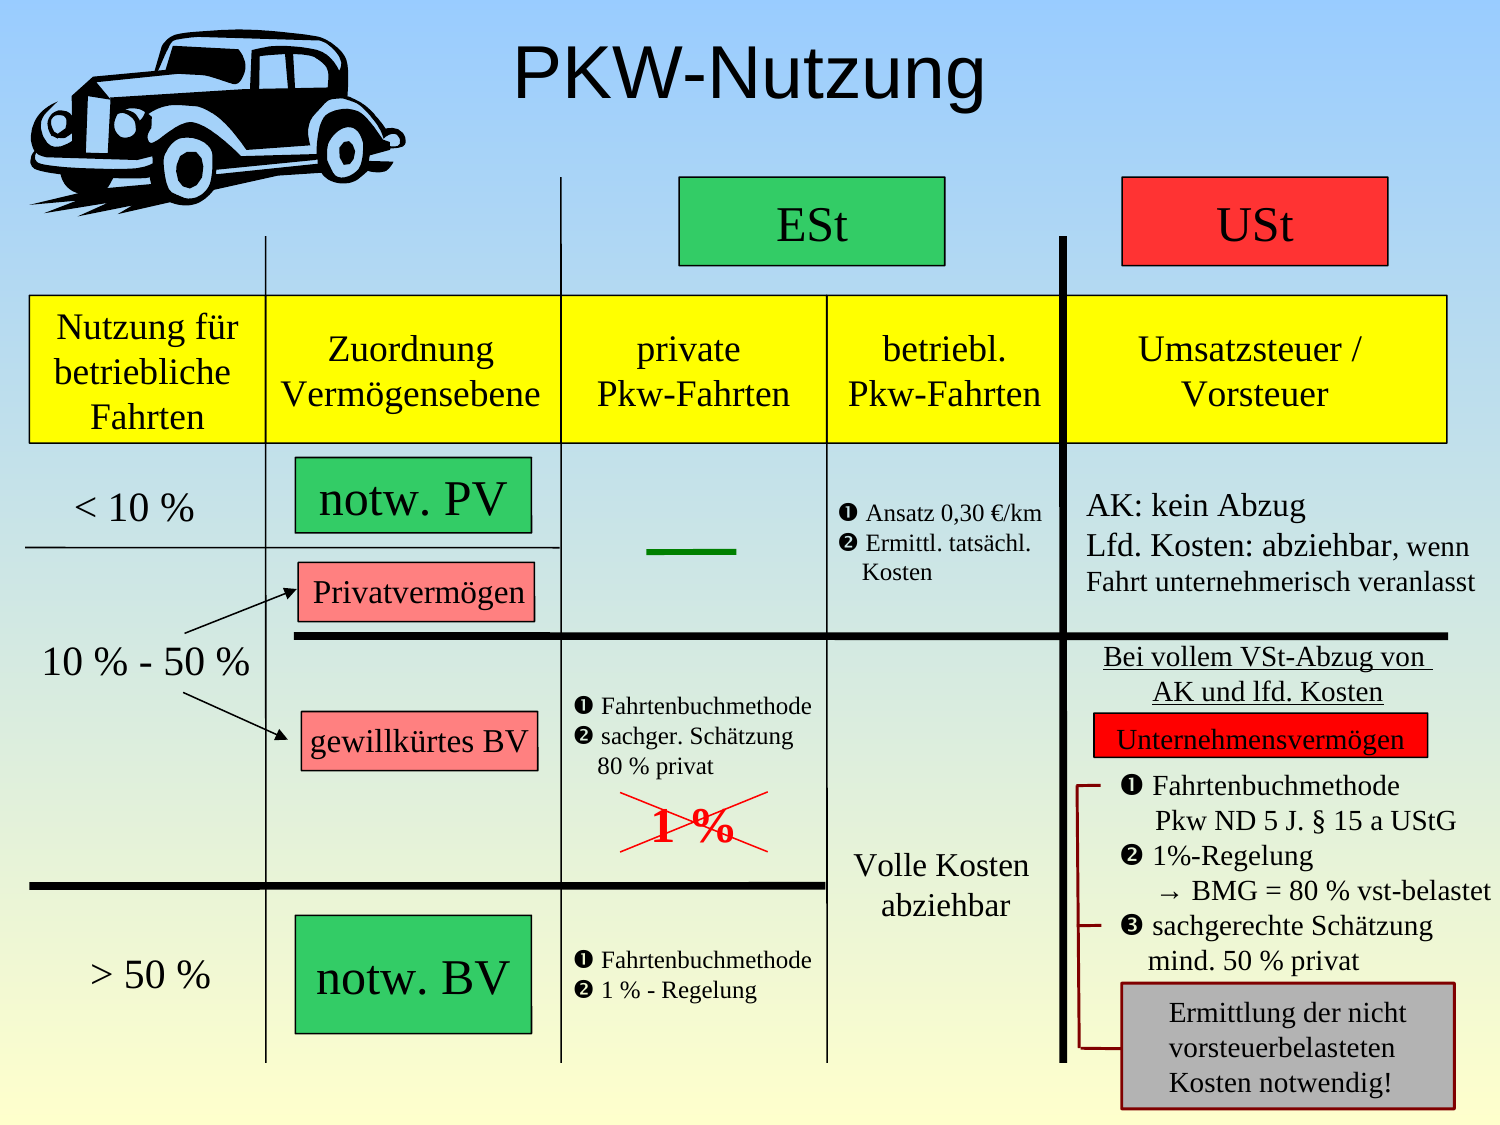

# PKW-Nutzung
ESt
USt
Nutzung für
betriebliche
Fahrten
Zuordnung
Vermögensebene
private
Pkw-Fahrten
betriebl.
Pkw-Fahrten
Umsatzsteuer /
Vorsteuer
notw. PV
< 10 %
AK: kein Abzug
Lfd. Kosten: abziehbar, wenn
Fahrt unternehmerisch veranlasst
 Ansatz 0,30 €/km
 Ermittl. tatsächl.
 Kosten
Privatvermögen
10 % - 50 %
Bei vollem VSt-Abzug von
AK und lfd. Kosten
 Fahrtenbuchmethode
 sachger. Schätzung
 80 % privat
gewillkürtes BV
Unternehmensvermögen
 Fahrtenbuchmethode
 Pkw ND 5 J. § 15 a UStG
 1%-Regelung
 → BMG = 80 % vst-belastet
 sachgerechte Schätzung
 mind. 50 % privat
1 %
Volle Kosten
abziehbar
notw. BV
 Fahrtenbuchmethode
 1 % - Regelung
 > 50 %
Ermittlung der nicht
vorsteuerbelasteten
Kosten notwendig!